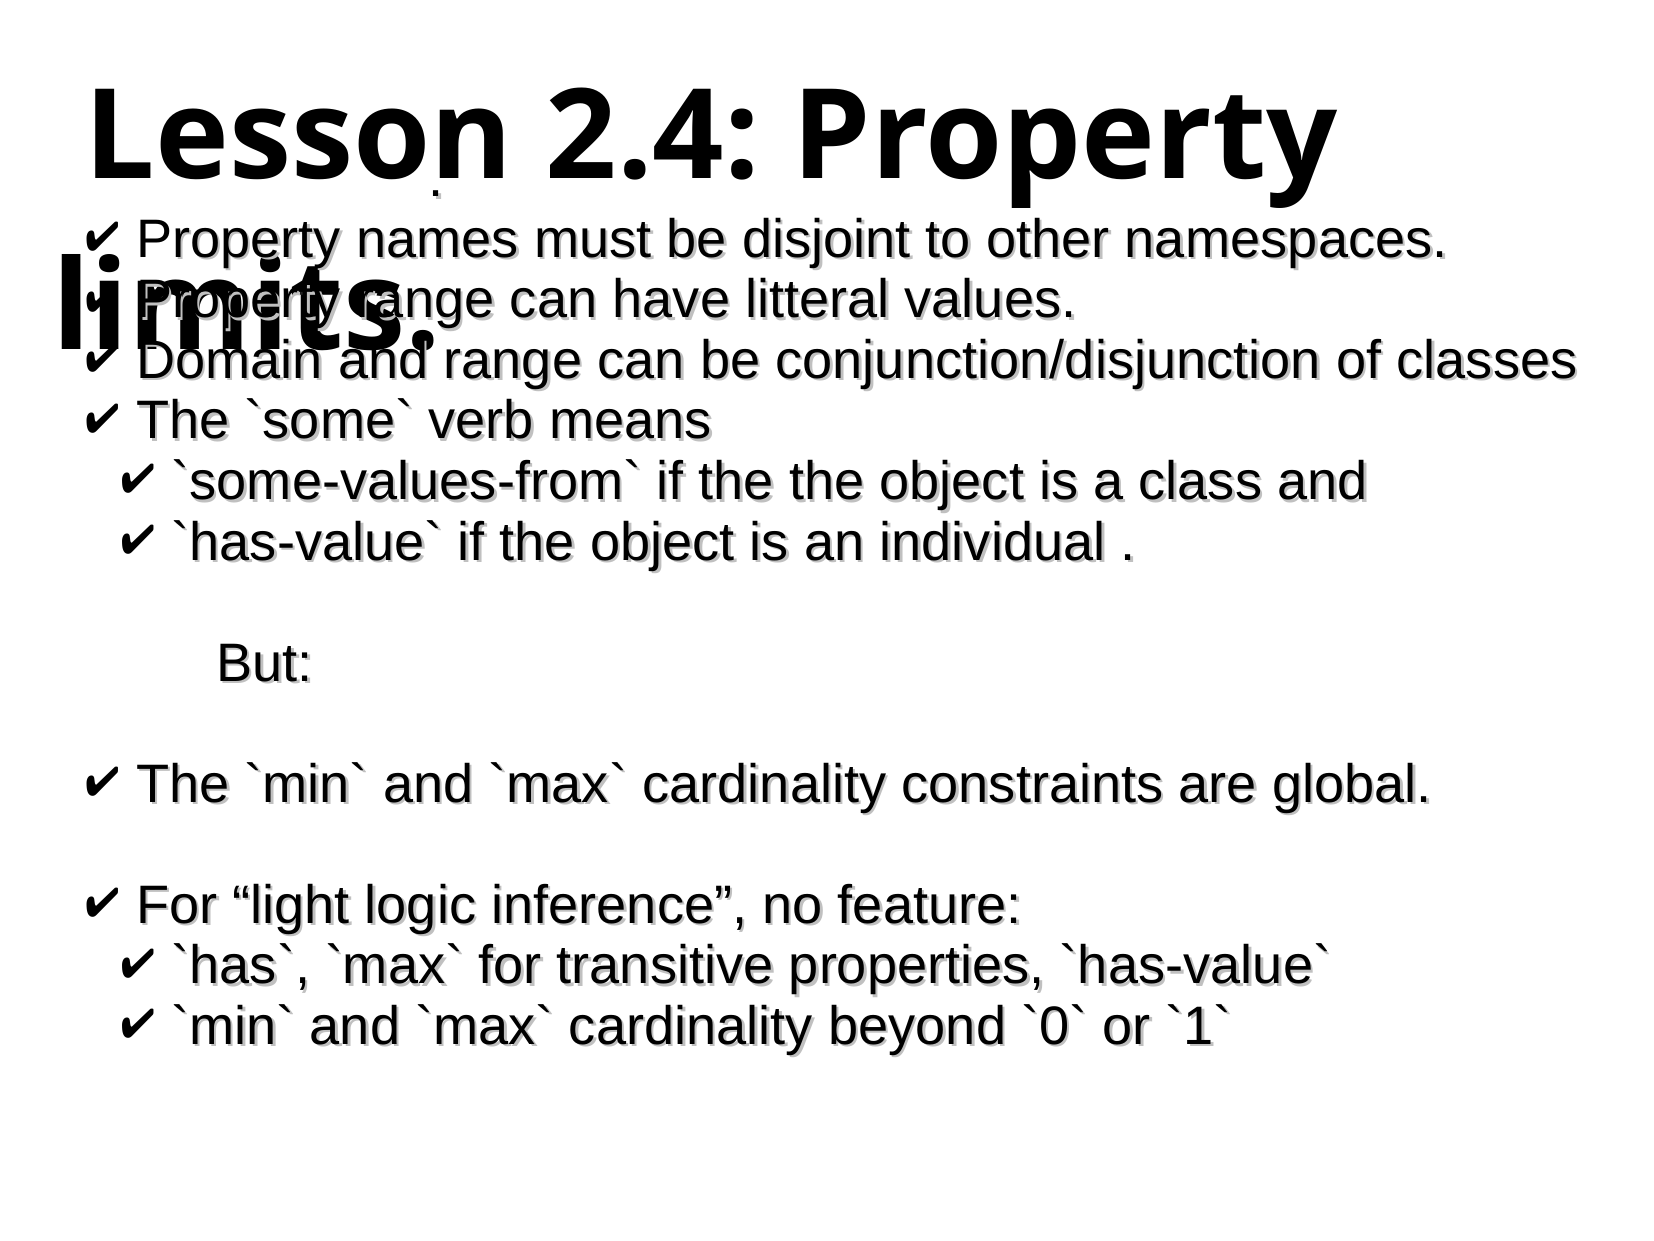

Lesson 2.4: Property limits.
 .
 Property names must be disjoint to other namespaces.
 Property range can have litteral values.
 Domain and range can be conjunction/disjunction of classes
 The `some` verb means
 `some-values-from` if the the object is a class and
 `has-value` if the object is an individual .
 But:
 The `min` and `max` cardinality constraints are global.
 For “light logic inference”, no feature:
 `has`, `max` for transitive properties, `has-value`
 `min` and `max` cardinality beyond `0` or `1`